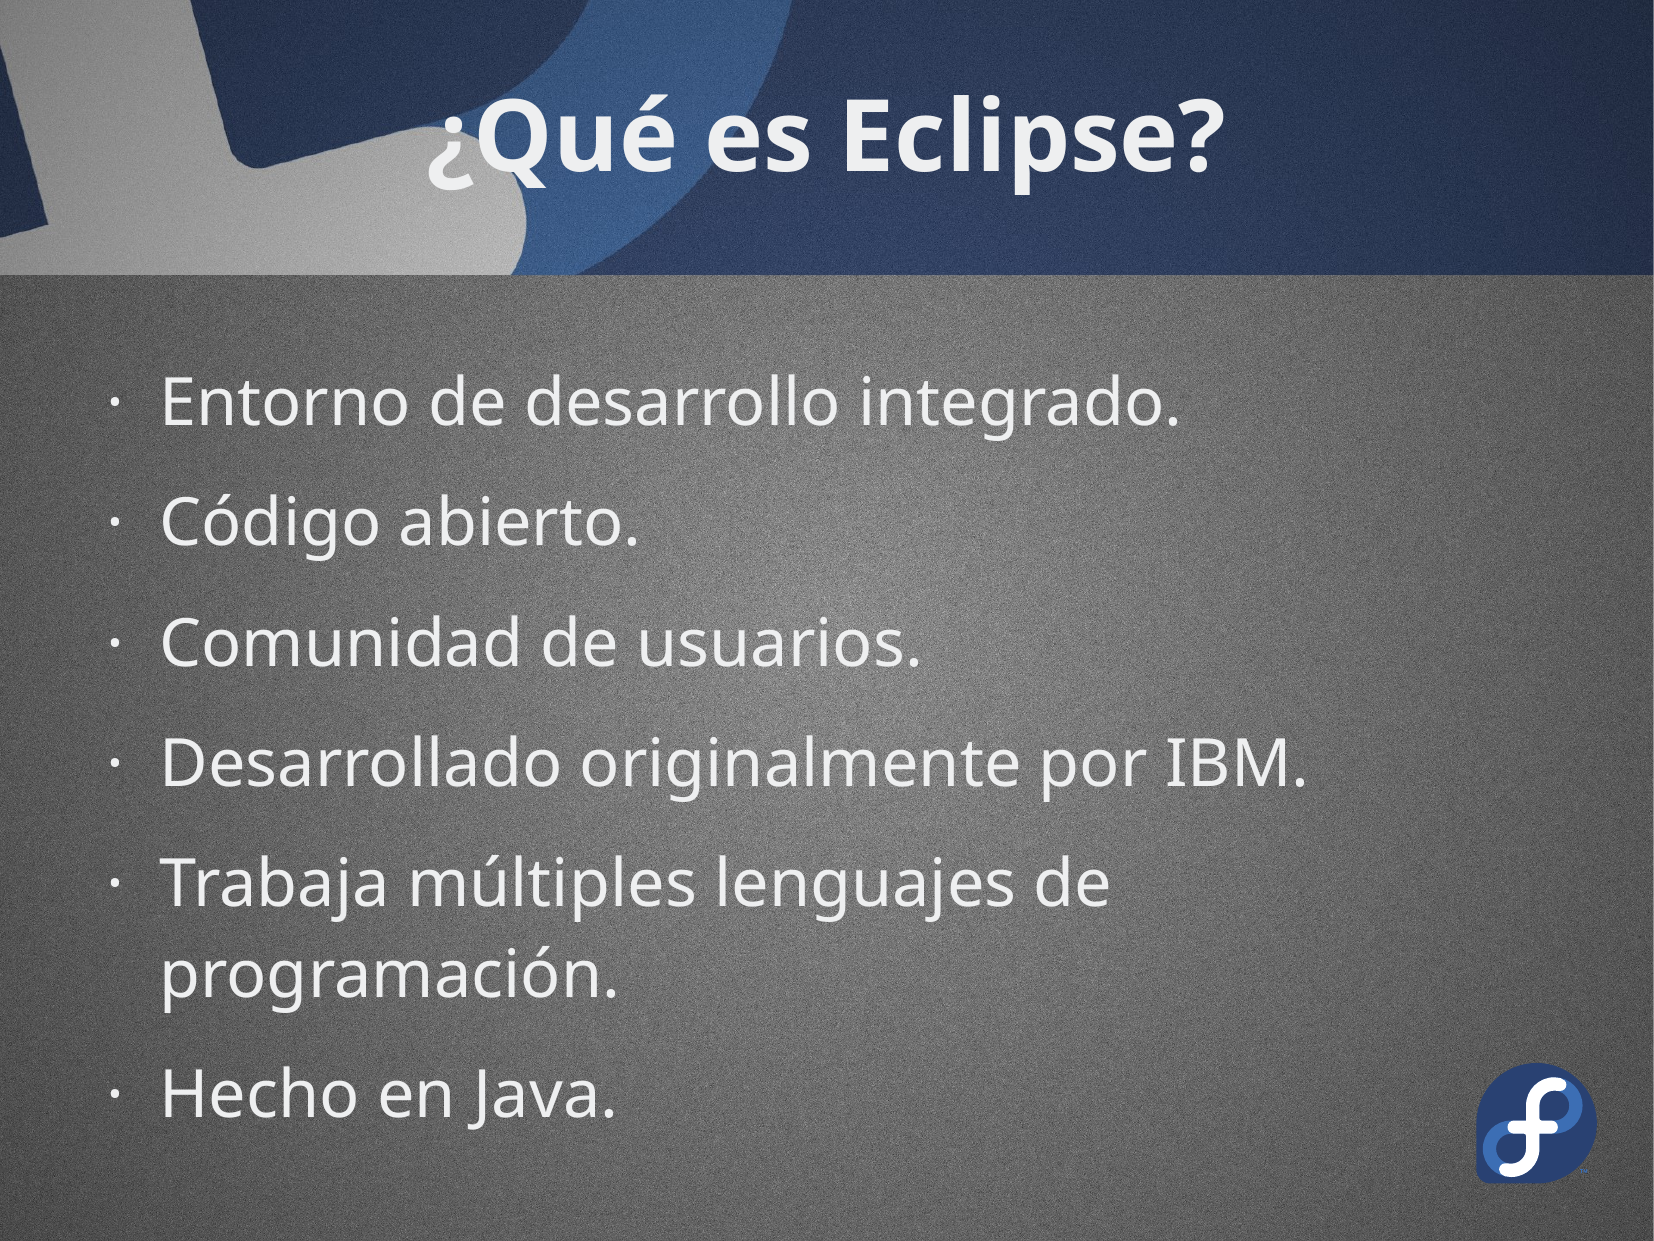

# ¿Qué es Eclipse?
Entorno de desarrollo integrado.
Código abierto.
Comunidad de usuarios.
Desarrollado originalmente por IBM.
Trabaja múltiples lenguajes de programación.
Hecho en Java.